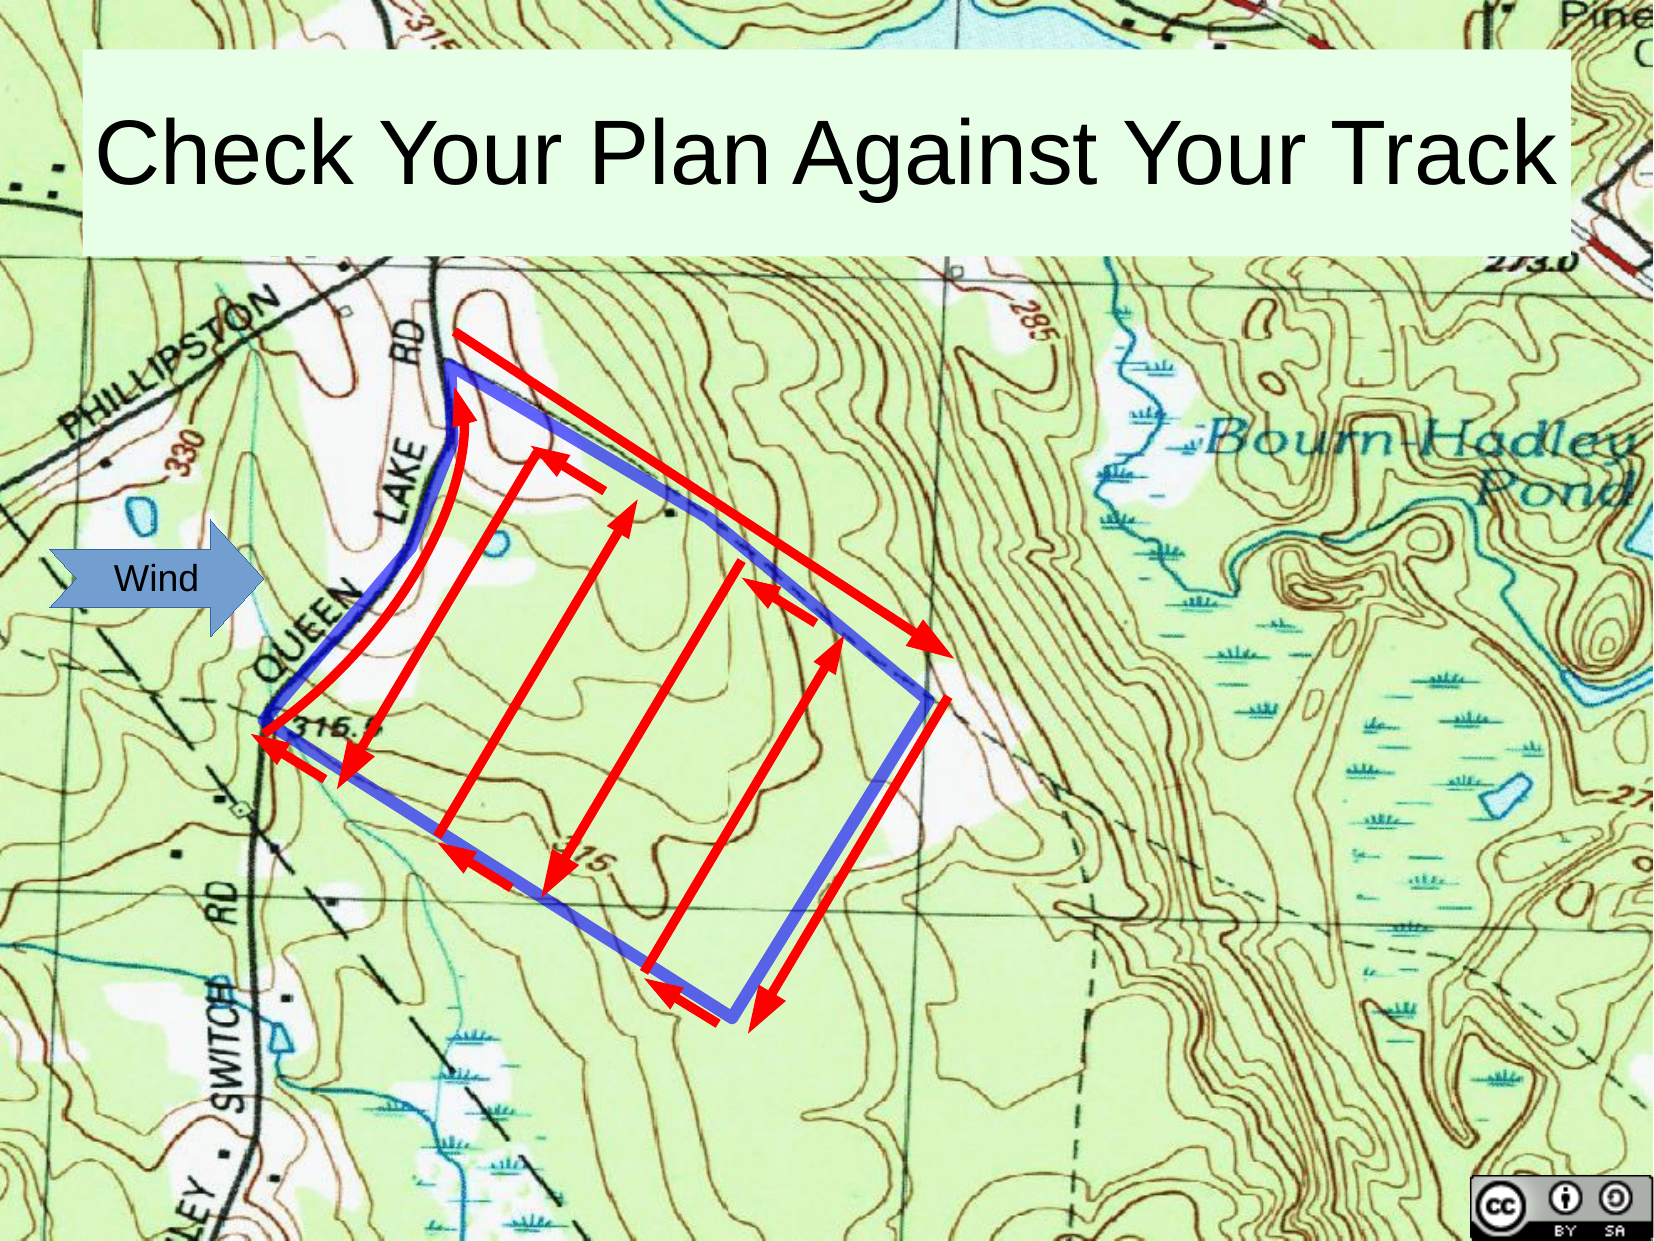

# Check Your Plan Against Your Track
Wind